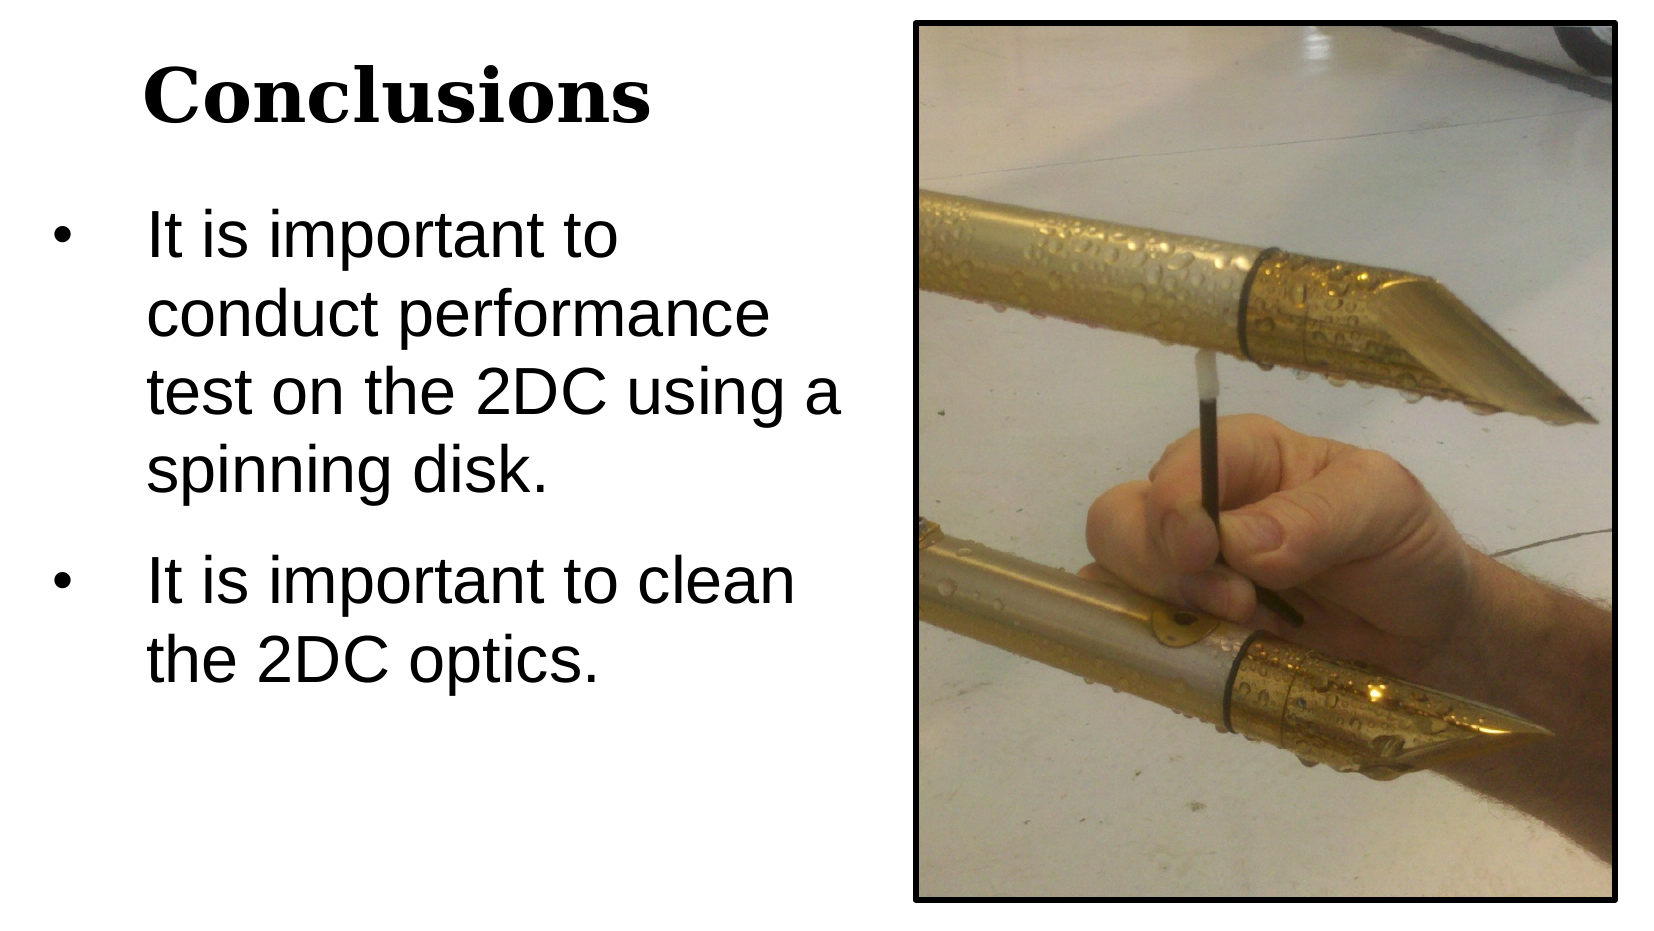

Conclusions
It is important to conduct performance test on the 2DC using a spinning disk.
It is important to clean the 2DC optics.